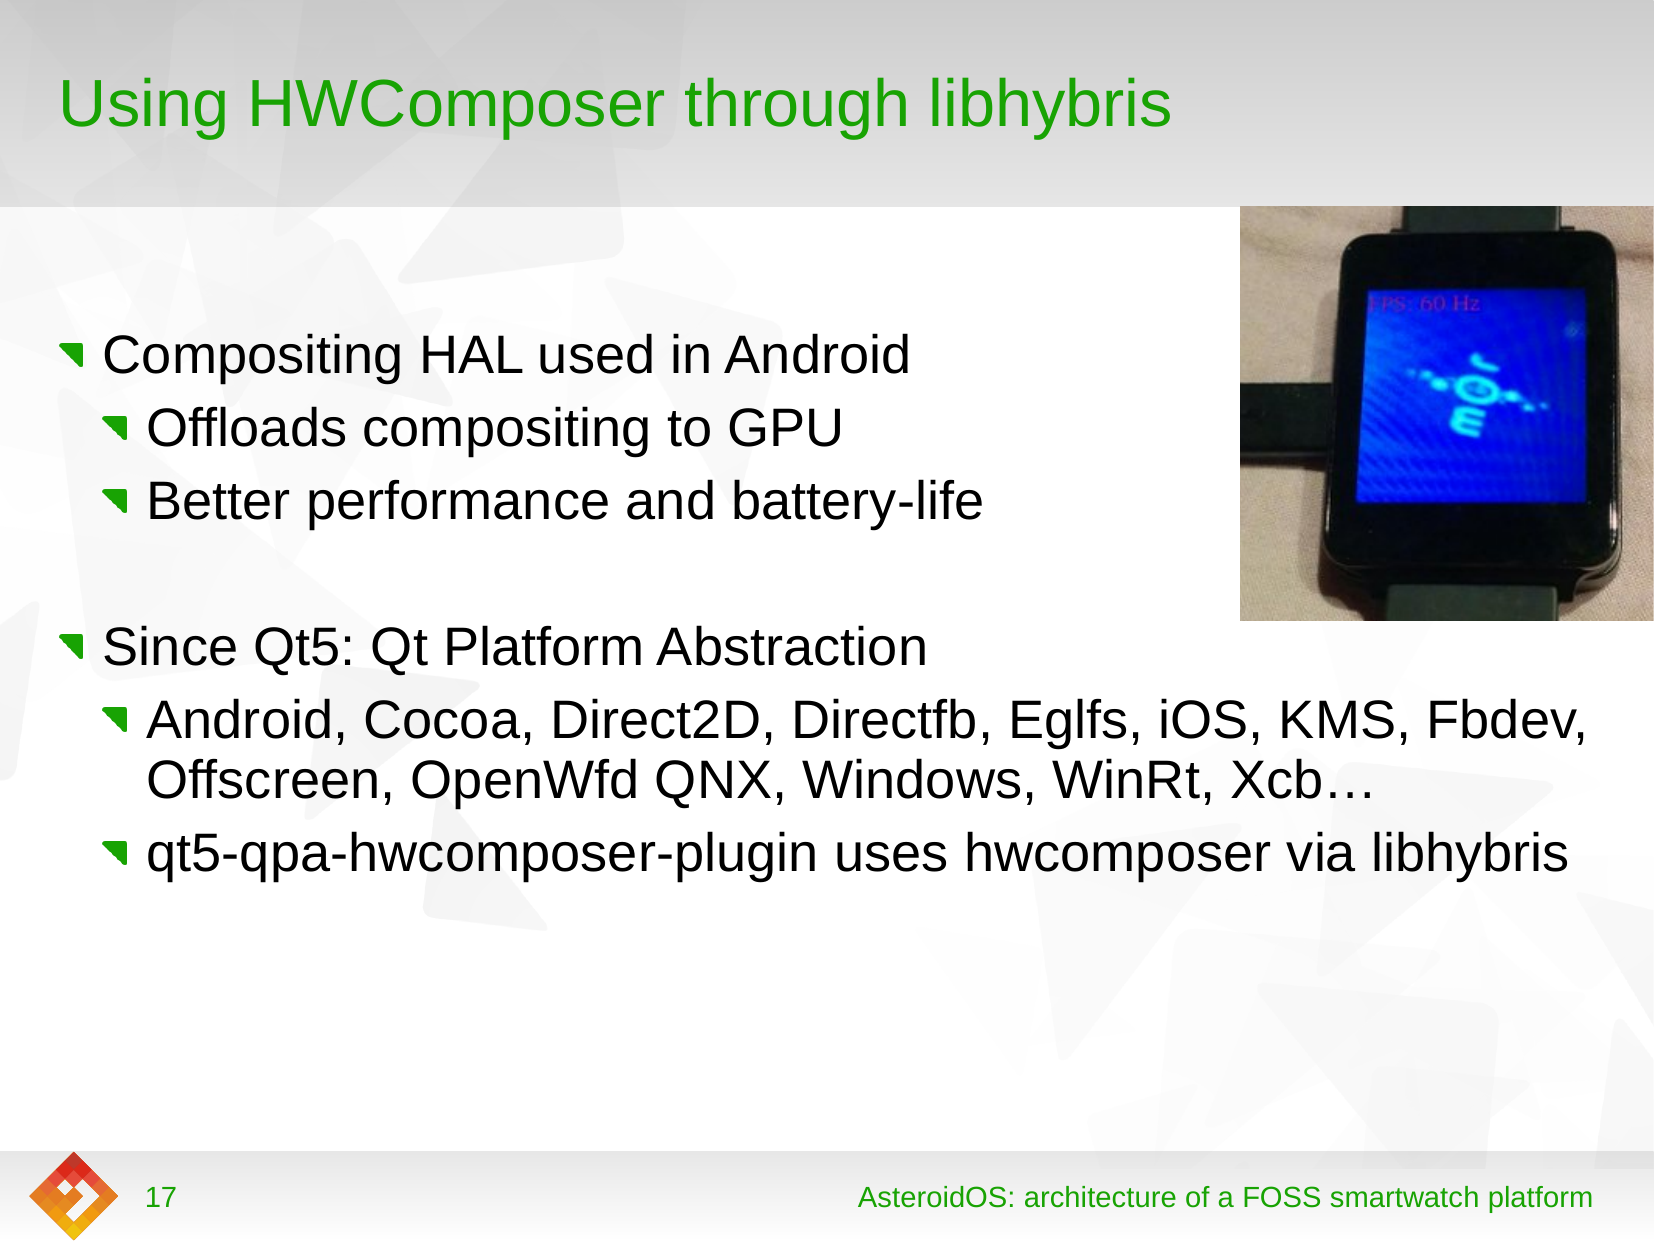

# Using HWComposer through libhybris
Compositing HAL used in Android
Offloads compositing to GPU
Better performance and battery-life
Since Qt5: Qt Platform Abstraction
Android, Cocoa, Direct2D, Directfb, Eglfs, iOS, KMS, Fbdev, Offscreen, OpenWfd QNX, Windows, WinRt, Xcb…
qt5-qpa-hwcomposer-plugin uses hwcomposer via libhybris
17
AsteroidOS: architecture of a FOSS smartwatch platform